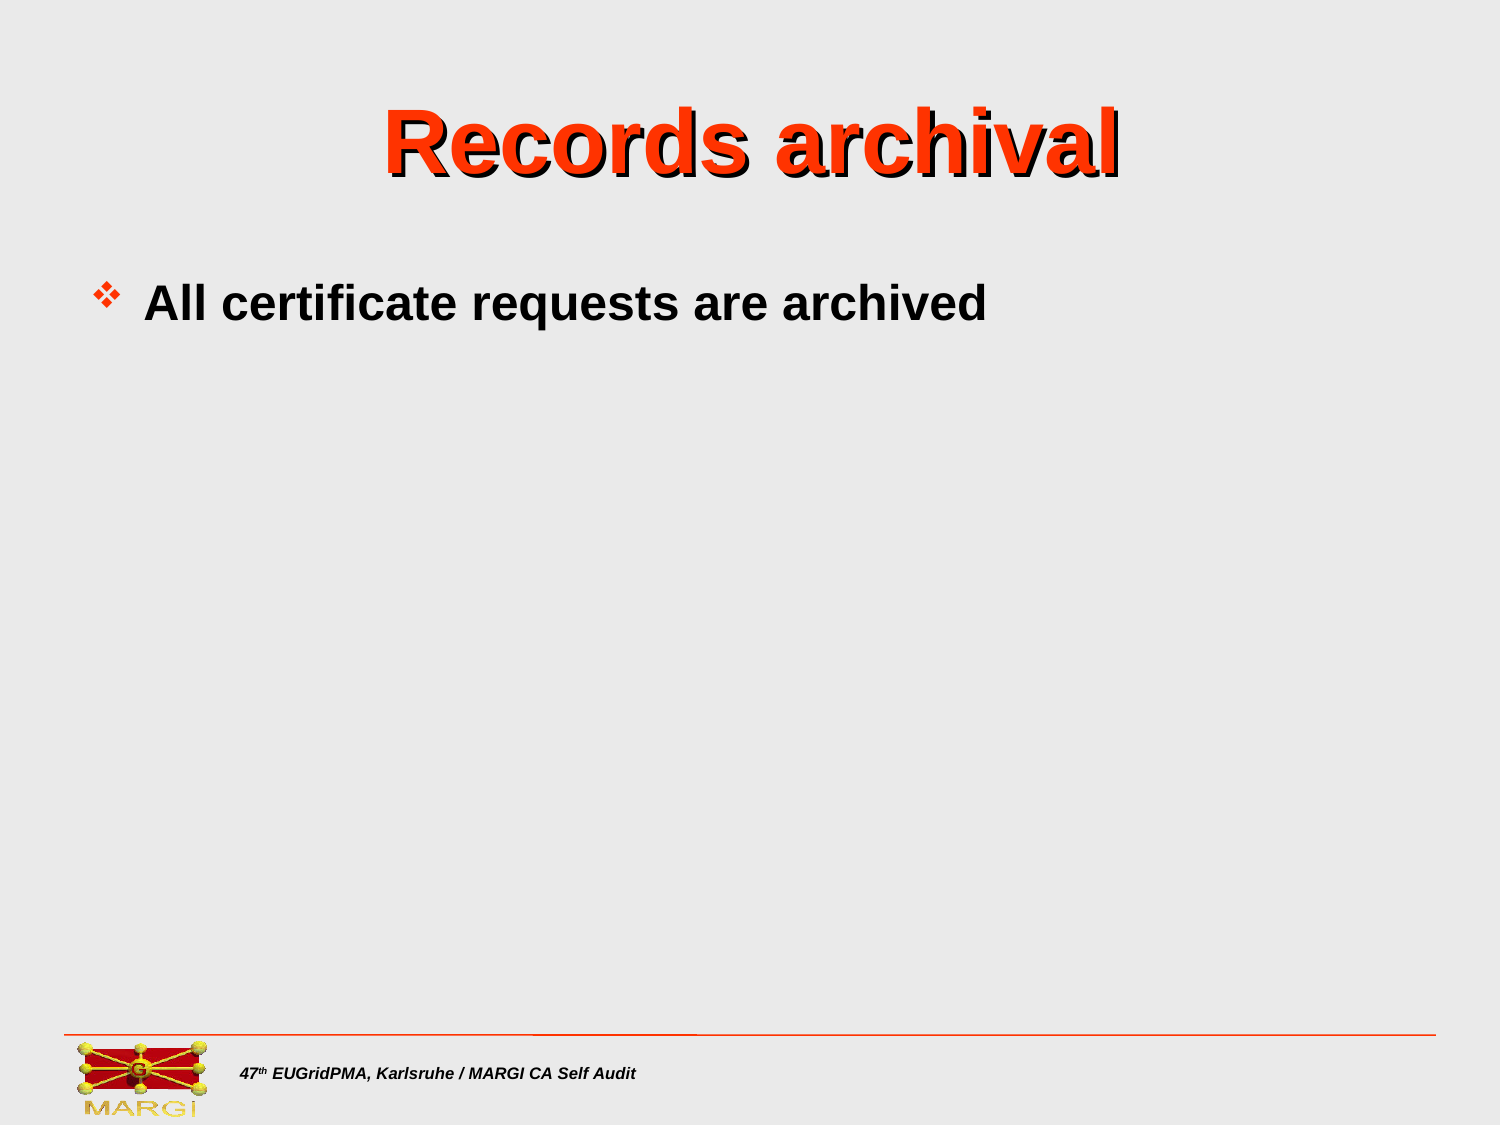

Records archival
All certificate requests are archived